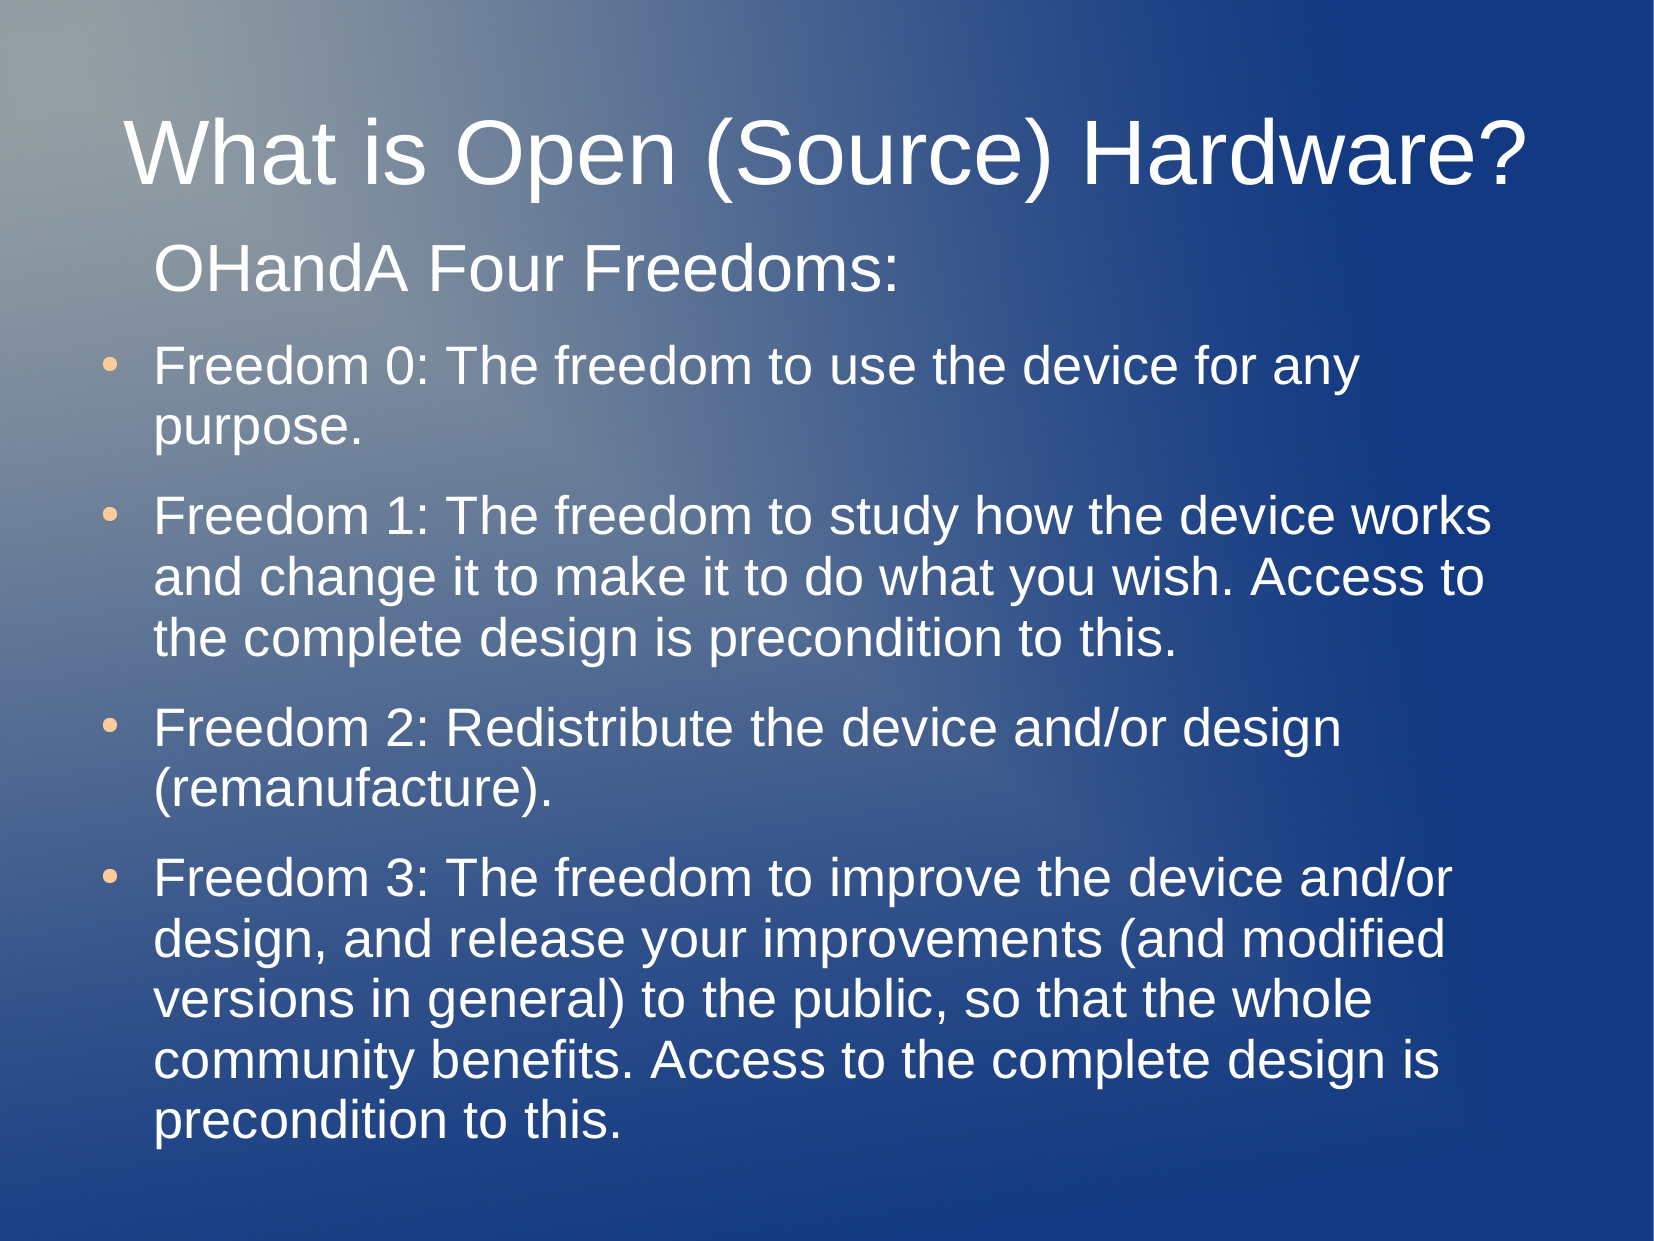

# What is Open (Source) Hardware?
OHandA Four Freedoms:
Freedom 0: The freedom to use the device for any purpose.
Freedom 1: The freedom to study how the device works and change it to make it to do what you wish. Access to the complete design is precondition to this.
Freedom 2: Redistribute the device and/or design (remanufacture).
Freedom 3: The freedom to improve the device and/or design, and release your improvements (and modified versions in general) to the public, so that the whole community benefits. Access to the complete design is precondition to this.